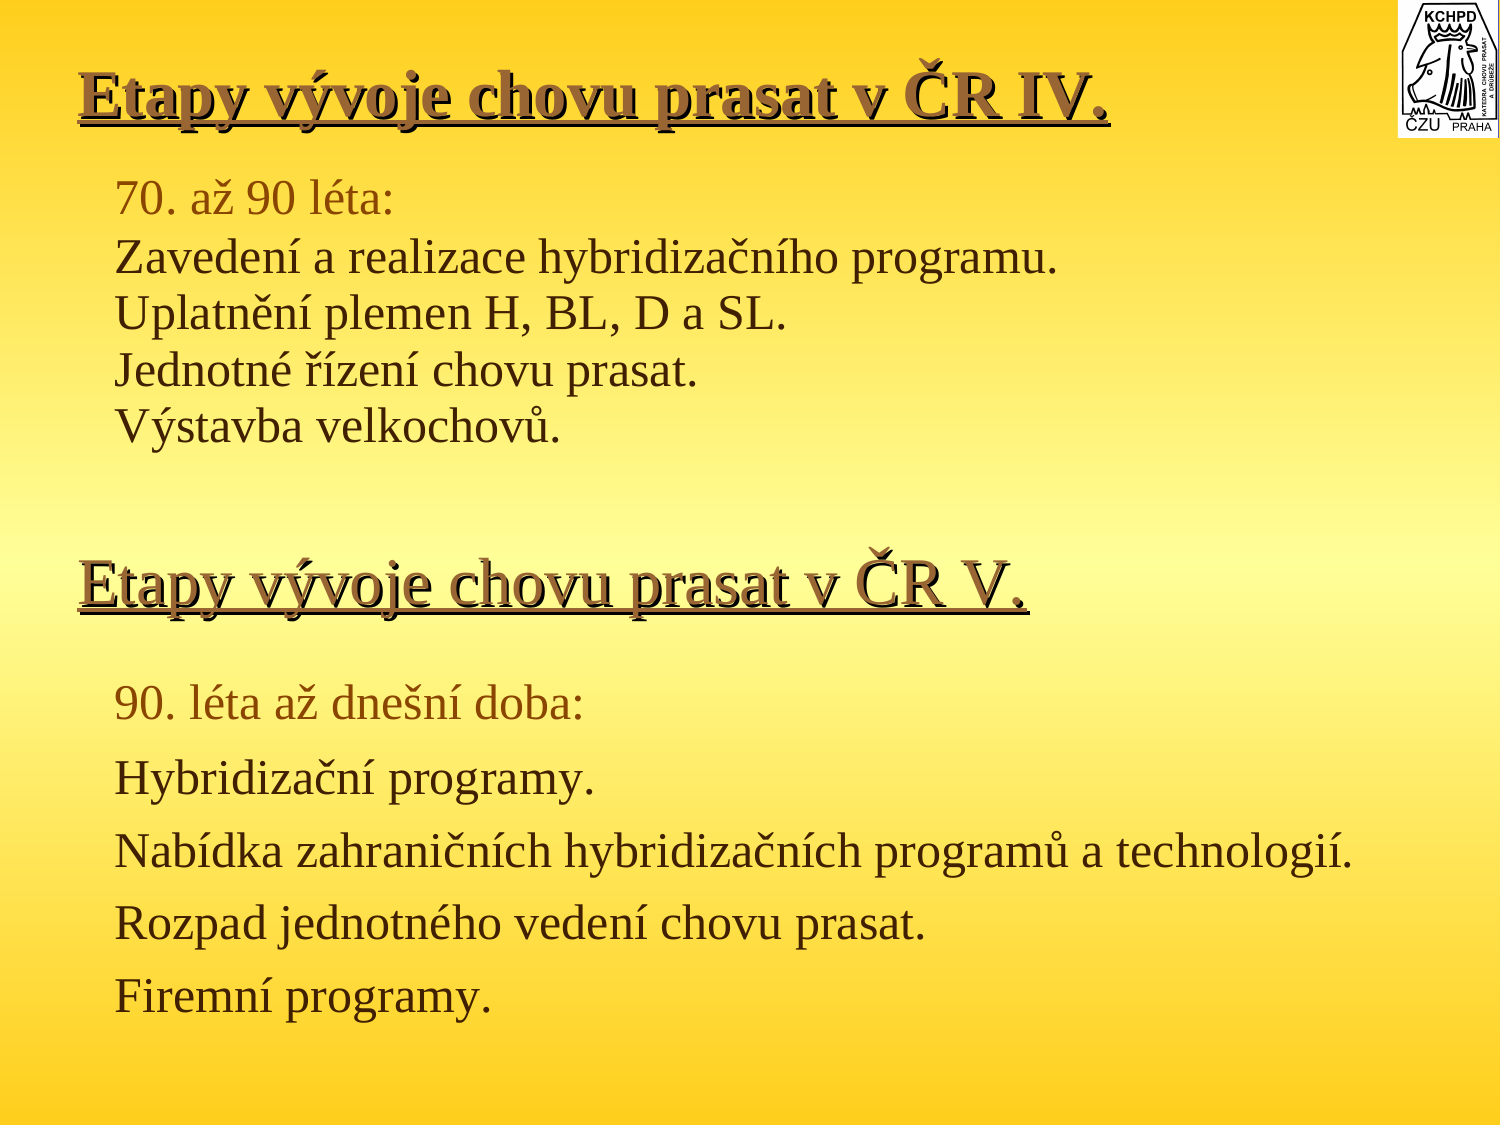

# Etapy vývoje chovu prasat v ČR IV.
70. až 90 léta:
Zavedení a realizace hybridizačního programu.
Uplatnění plemen H, BL, D a SL.
Jednotné řízení chovu prasat.
Výstavba velkochovů.
Etapy vývoje chovu prasat v ČR V.
90. léta až dnešní doba:
Hybridizační programy.
Nabídka zahraničních hybridizačních programů a technologií.
Rozpad jednotného vedení chovu prasat.
Firemní programy.